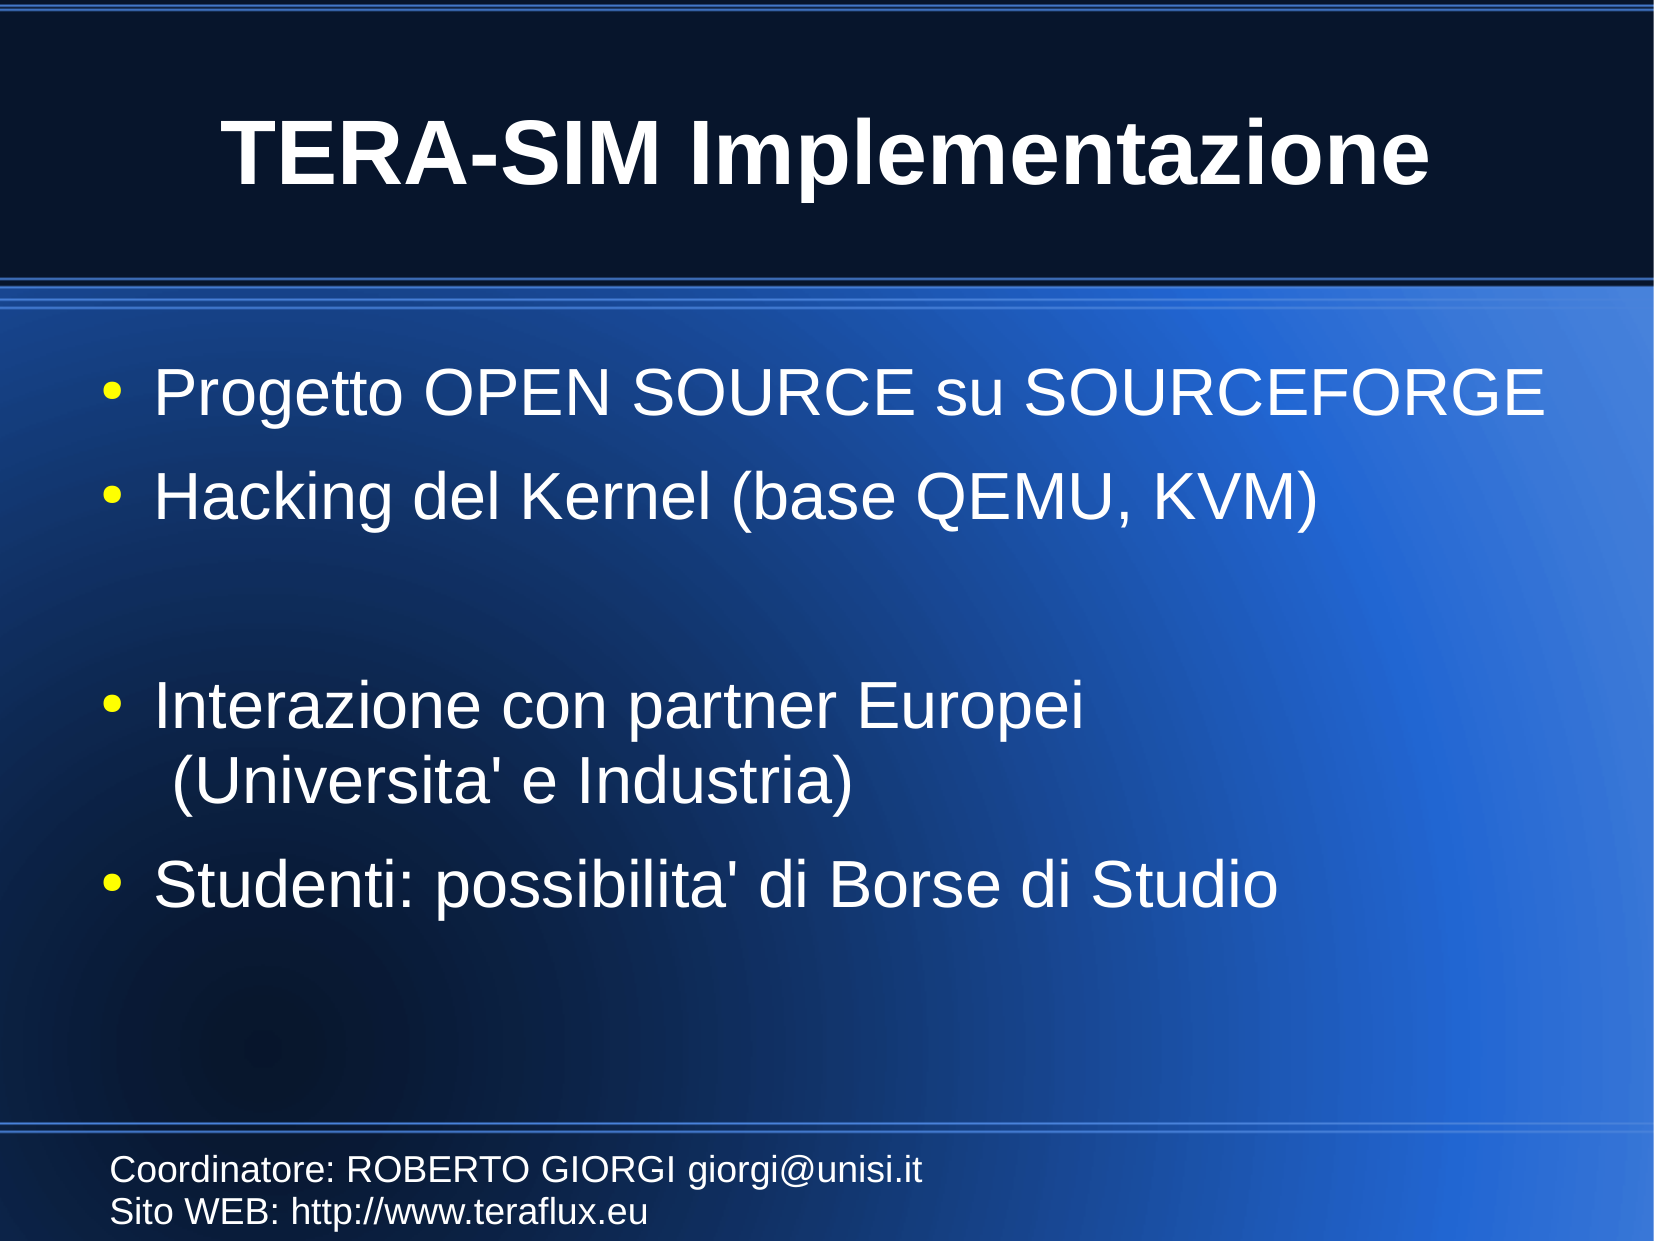

# TERA-SIM Implementazione
Progetto OPEN SOURCE su SOURCEFORGE
Hacking del Kernel (base QEMU, KVM)
Interazione con partner Europei
 (Universita' e Industria)
Studenti: possibilita' di Borse di Studio
Coordinatore: ROBERTO GIORGI giorgi@unisi.it
Sito WEB: http://www.teraflux.eu